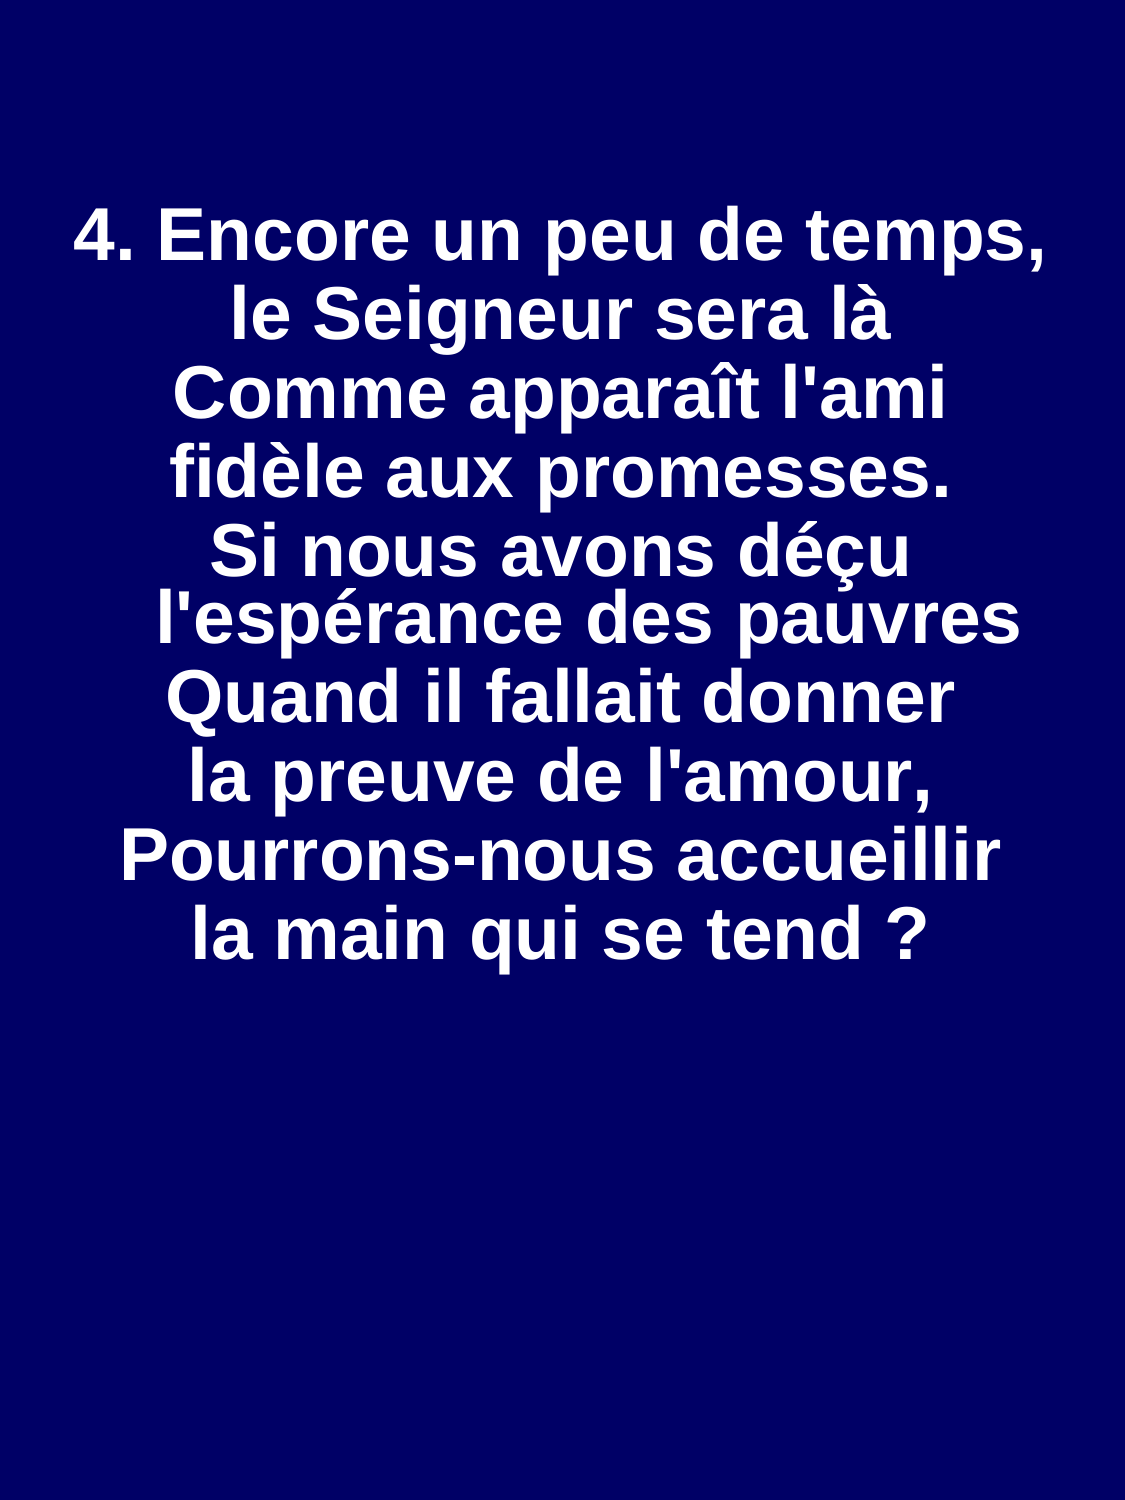

4. Encore un peu de temps,
le Seigneur sera là
Comme apparaît l'ami
fidèle aux promesses.
Si nous avons déçu l'espérance des pauvres
Quand il fallait donner
la preuve de l'amour,
Pourrons-nous accueillir
la main qui se tend ?